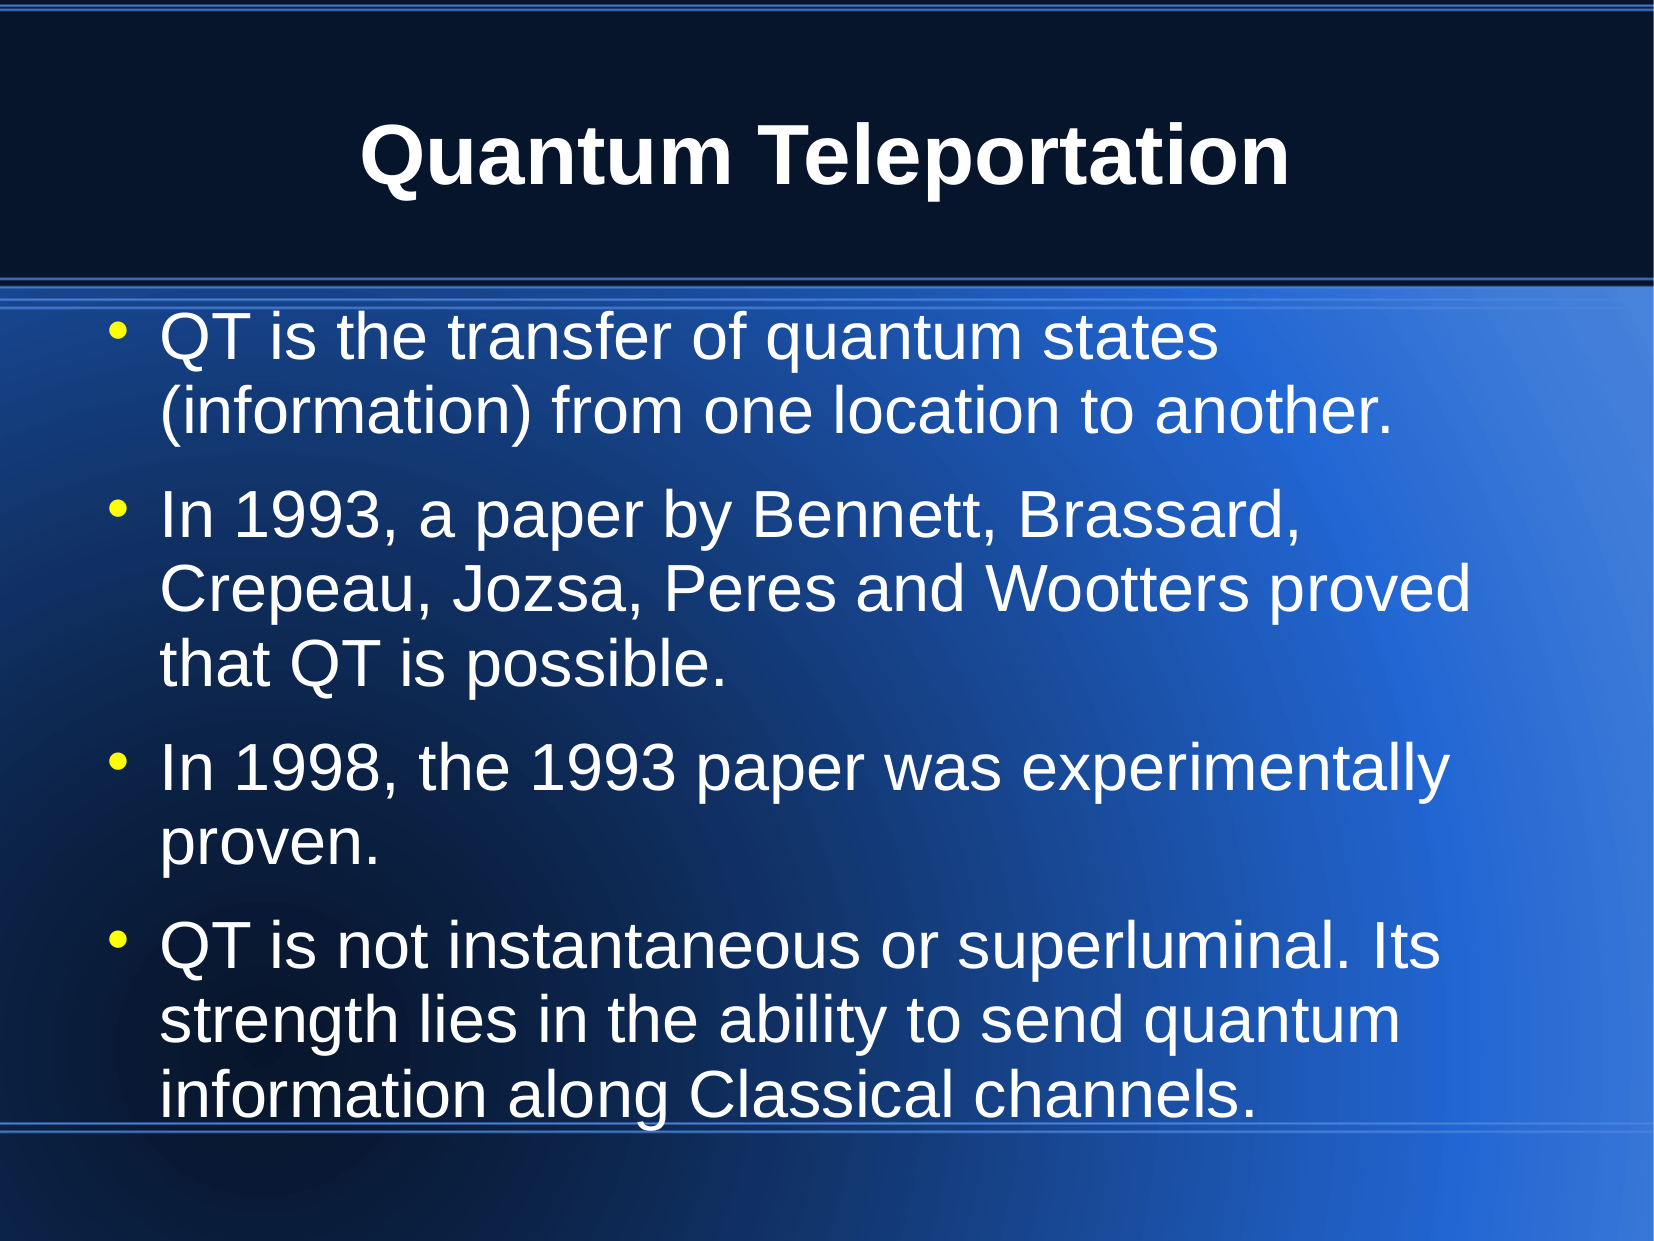

# Quantum Teleportation
QT is the transfer of quantum states (information) from one location to another.
In 1993, a paper by Bennett, Brassard, Crepeau, Jozsa, Peres and Wootters proved that QT is possible.
In 1998, the 1993 paper was experimentally proven.
QT is not instantaneous or superluminal. Its strength lies in the ability to send quantum information along Classical channels.